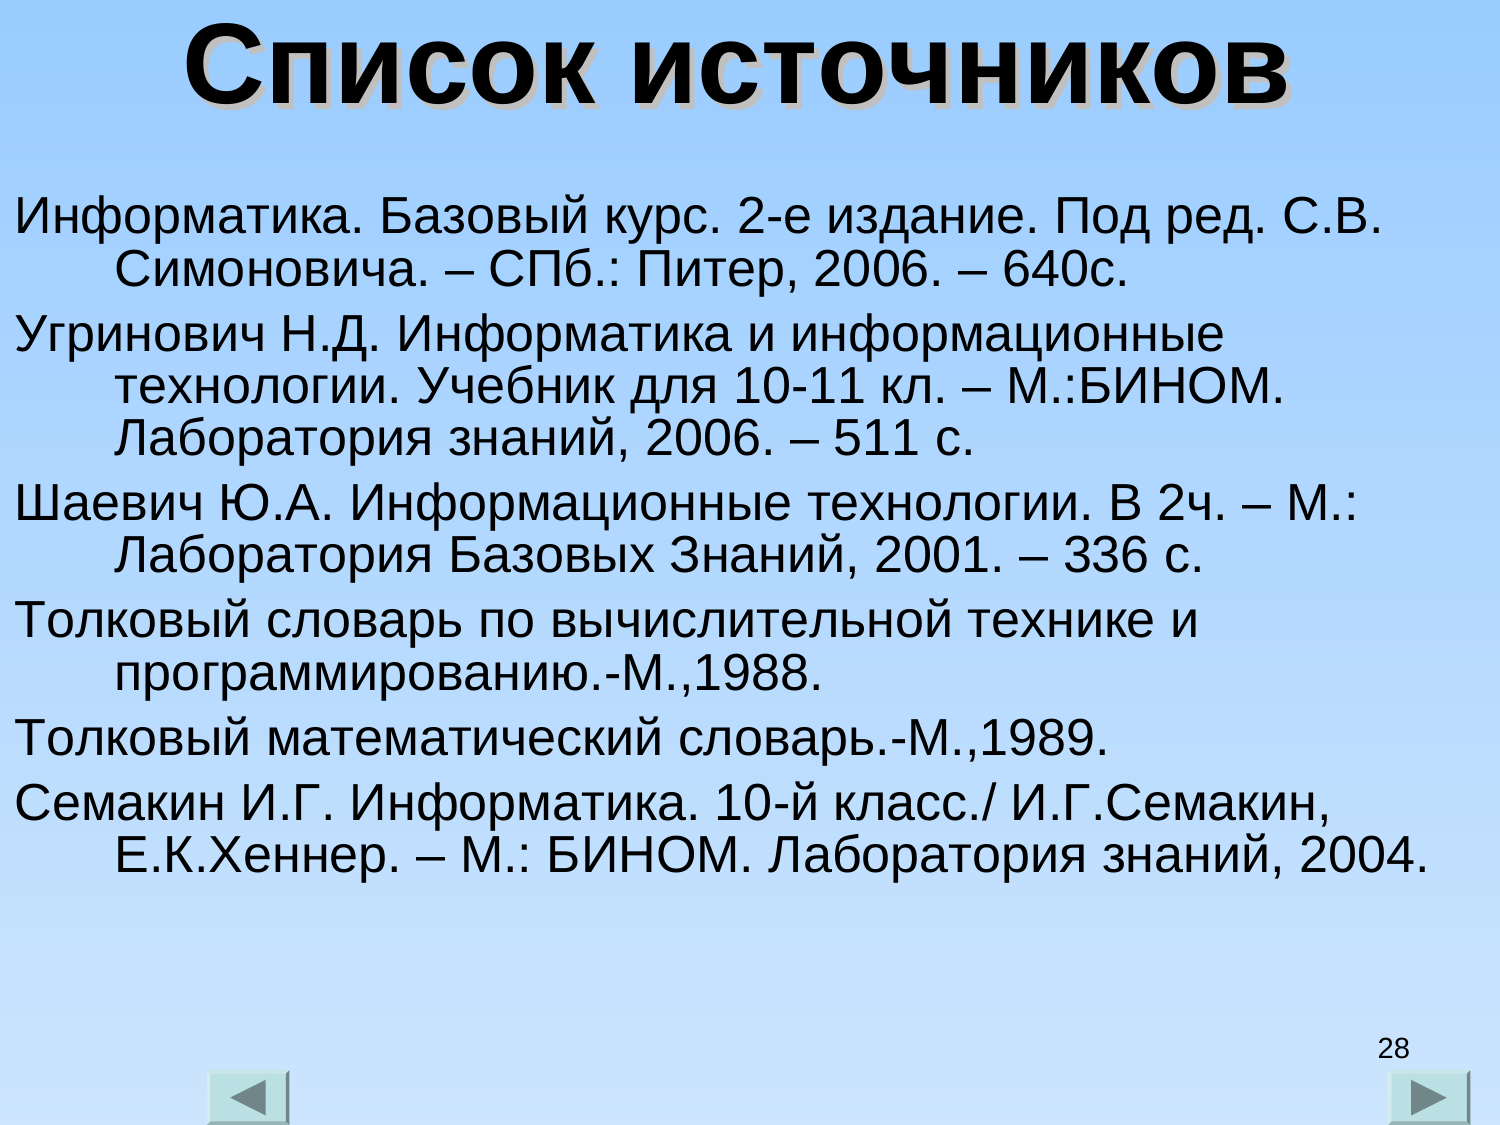

# Список источников
Информатика. Базовый курс. 2-е издание. Под ред. С.В. Симоновича. – СПб.: Питер, 2006. – 640с.
Угринович Н.Д. Информатика и информационные технологии. Учебник для 10-11 кл. – М.:БИНОМ. Лаборатория знаний, 2006. – 511 с.
Шаевич Ю.А. Информационные технологии. В 2ч. – М.: Лаборатория Базовых Знаний, 2001. – 336 с.
Толковый словарь по вычислительной технике и программированию.-М.,1988.
Толковый математический словарь.-М.,1989.
Семакин И.Г. Информатика. 10-й класс./ И.Г.Семакин, Е.К.Хеннер. – М.: БИНОМ. Лаборатория знаний, 2004.
28